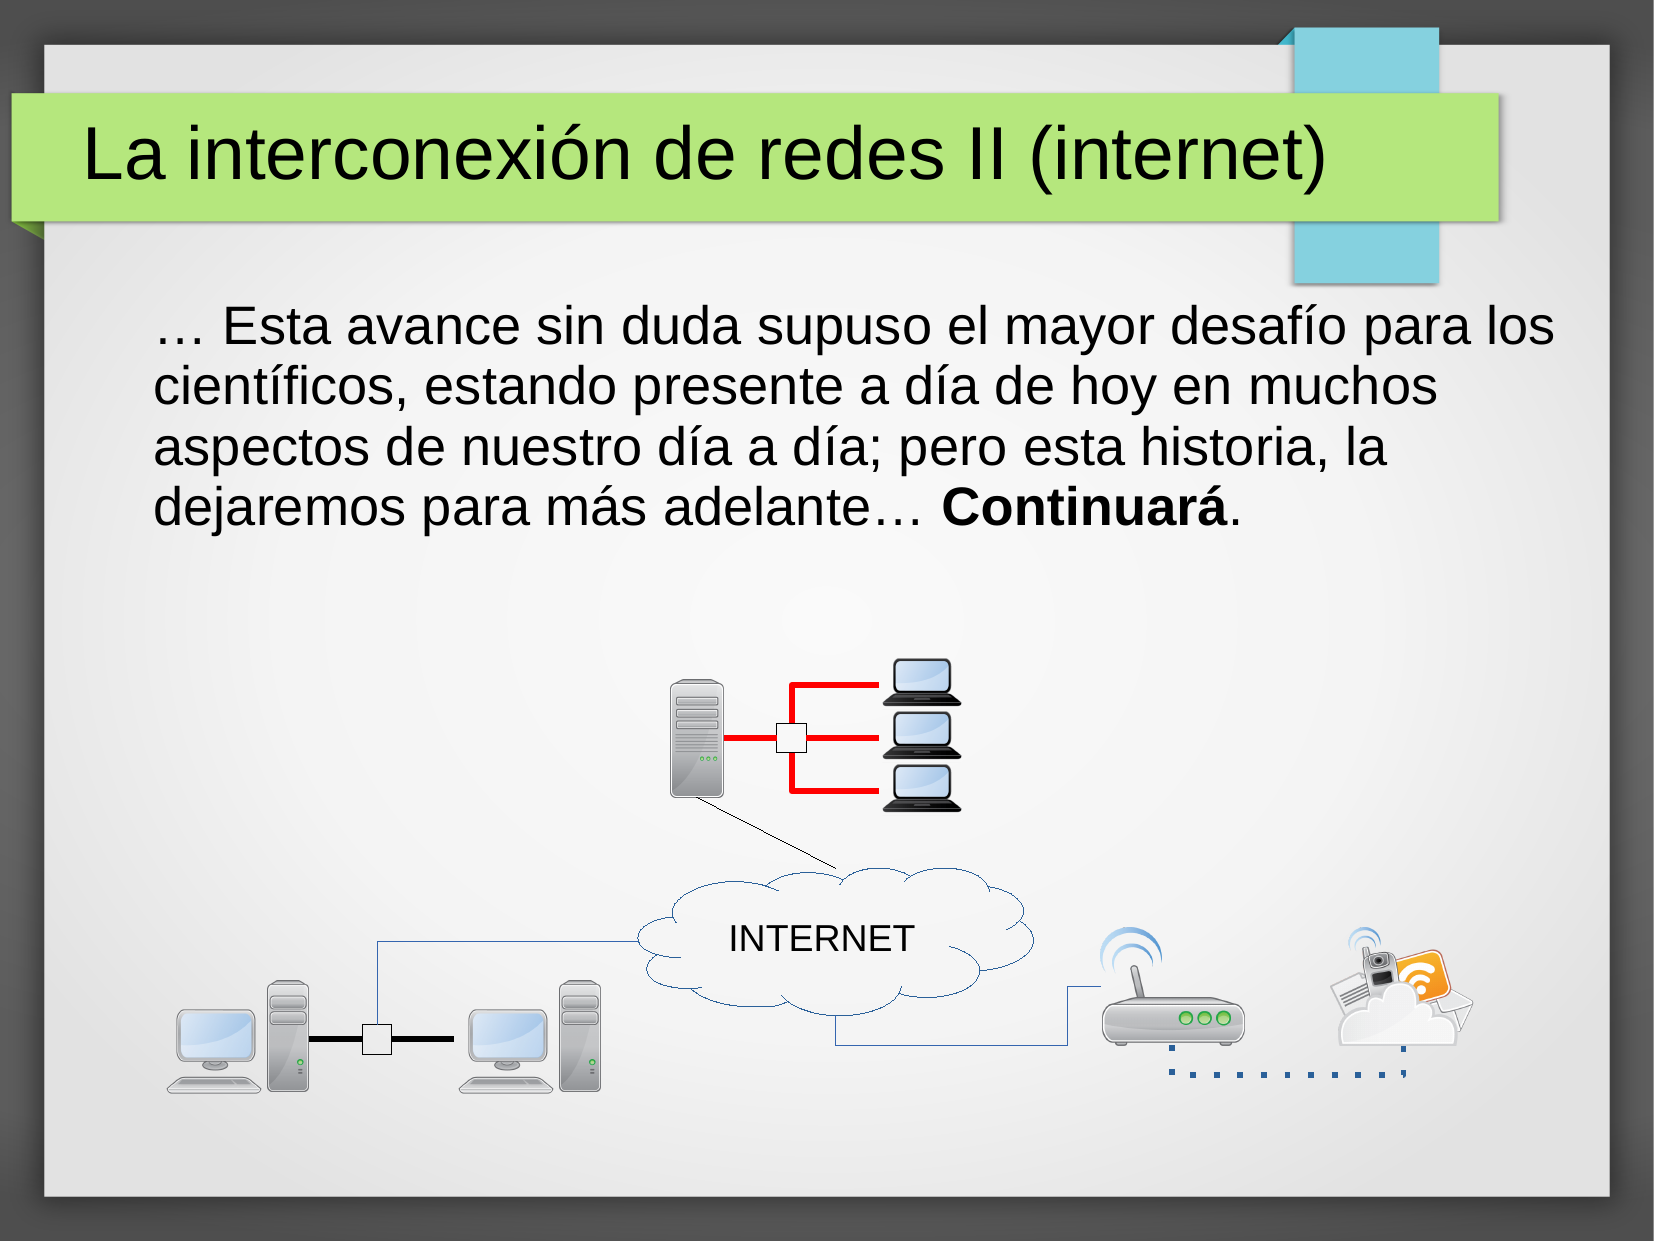

# La interconexión de redes II (internet)
… Esta avance sin duda supuso el mayor desafío para los científicos, estando presente a día de hoy en muchos aspectos de nuestro día a día; pero esta historia, la dejaremos para más adelante… Continuará.
INTERNET